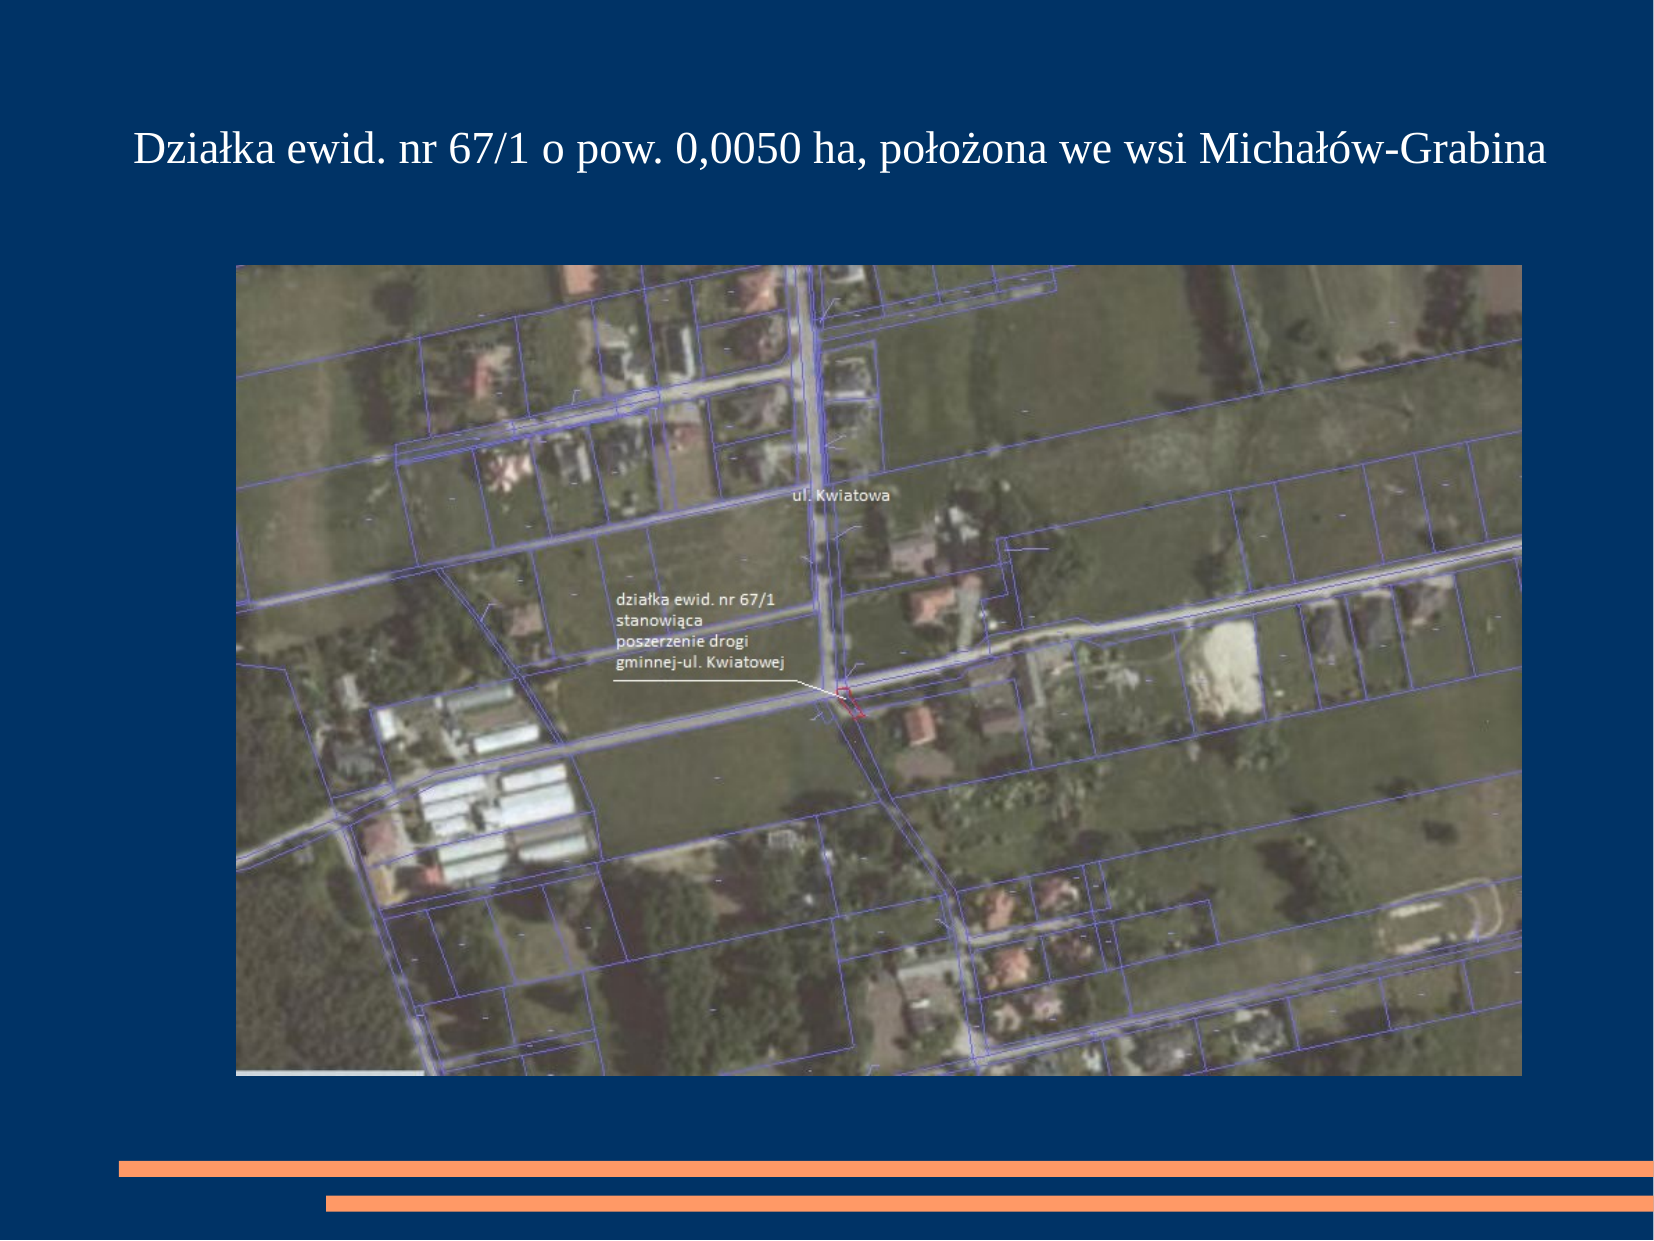

# Działka ewid. nr 67/1 o pow. 0,0050 ha, położona we wsi Michałów-Grabina